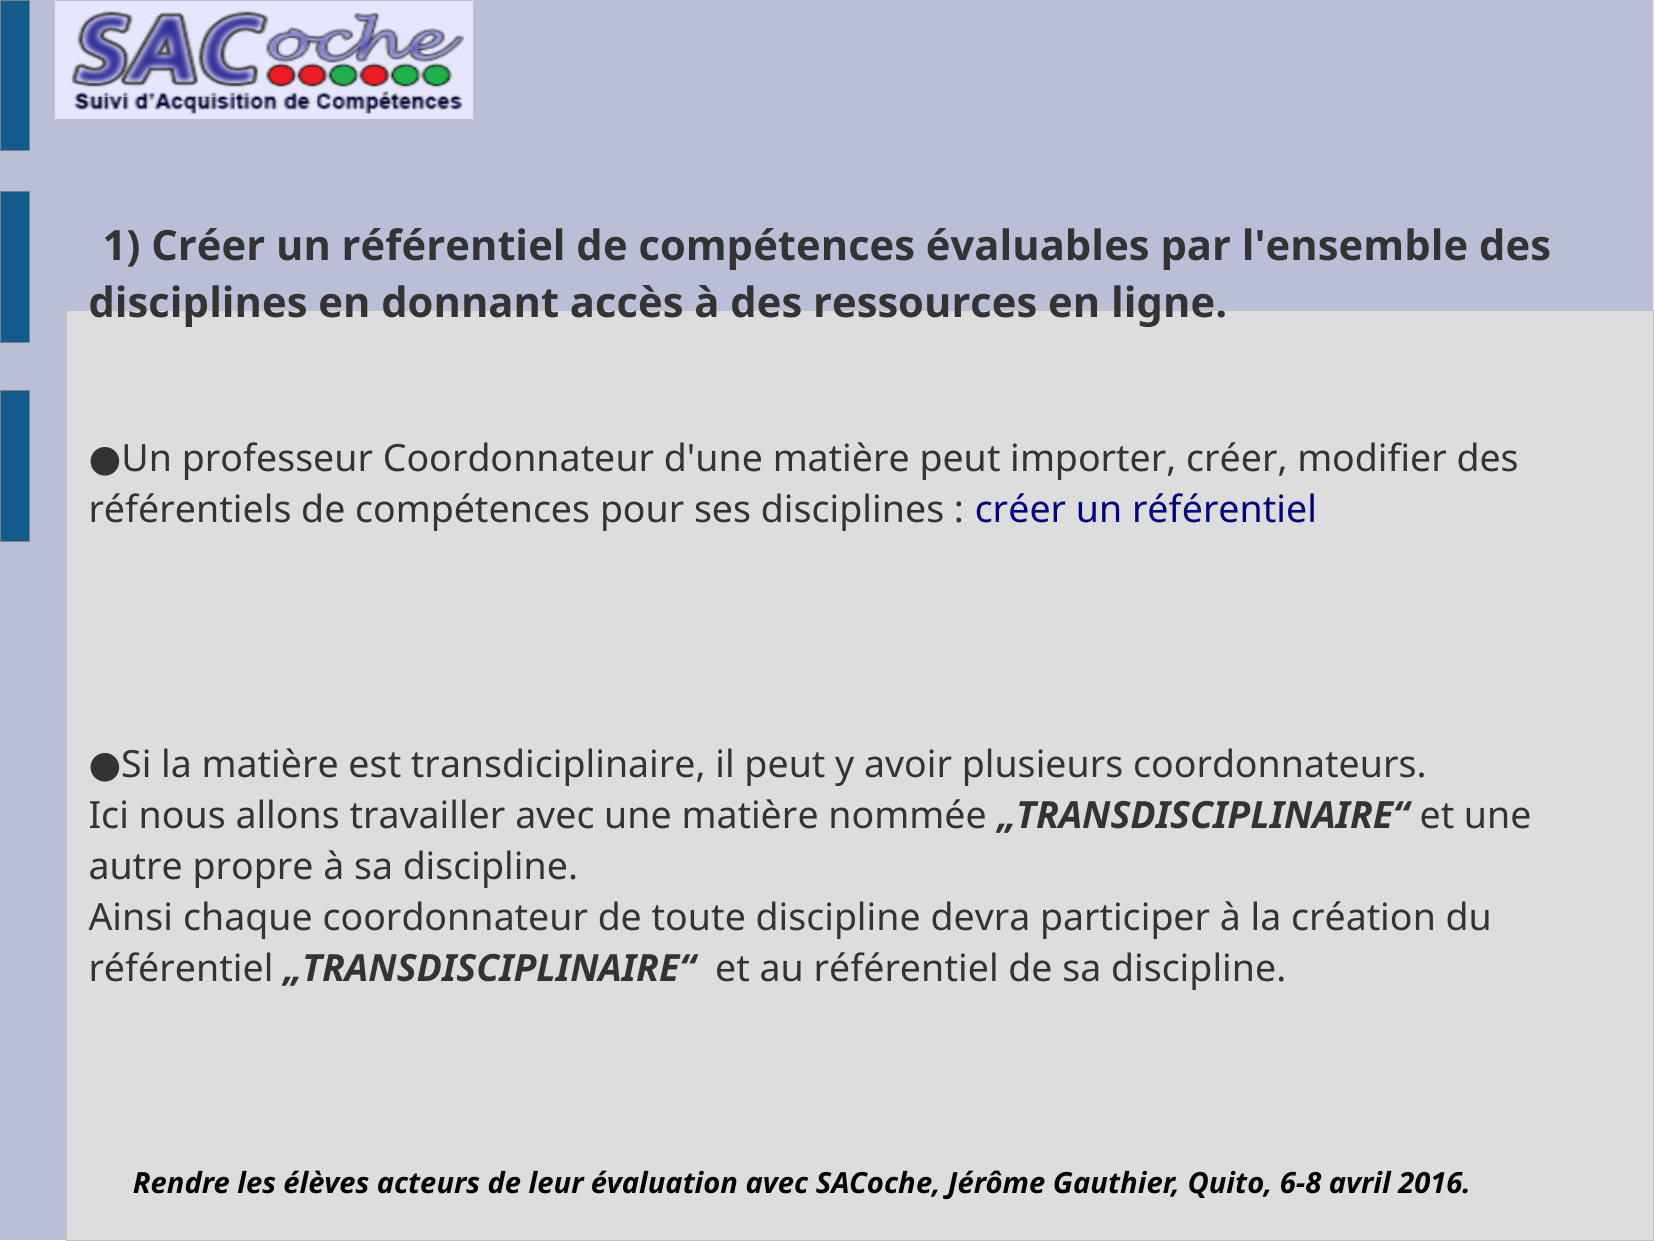

# 1) Créer un référentiel de compétences évaluables par l'ensemble des disciplines en donnant accès à des ressources en ligne. ●Un professeur Coordonnateur d'une matière peut importer, créer, modifier des référentiels de compétences pour ses disciplines : créer un référentiel ●Si la matière est transdiciplinaire, il peut y avoir plusieurs coordonnateurs. Ici nous allons travailler avec une matière nommée „TRANSDISCIPLINAIRE“ et une autre propre à sa discipline. Ainsi chaque coordonnateur de toute discipline devra participer à la création du référentiel „TRANSDISCIPLINAIRE“ et au référentiel de sa discipline.
Rendre les élèves acteurs de leur évaluation avec SACoche, Jérôme Gauthier, Quito, 6-8 avril 2016.